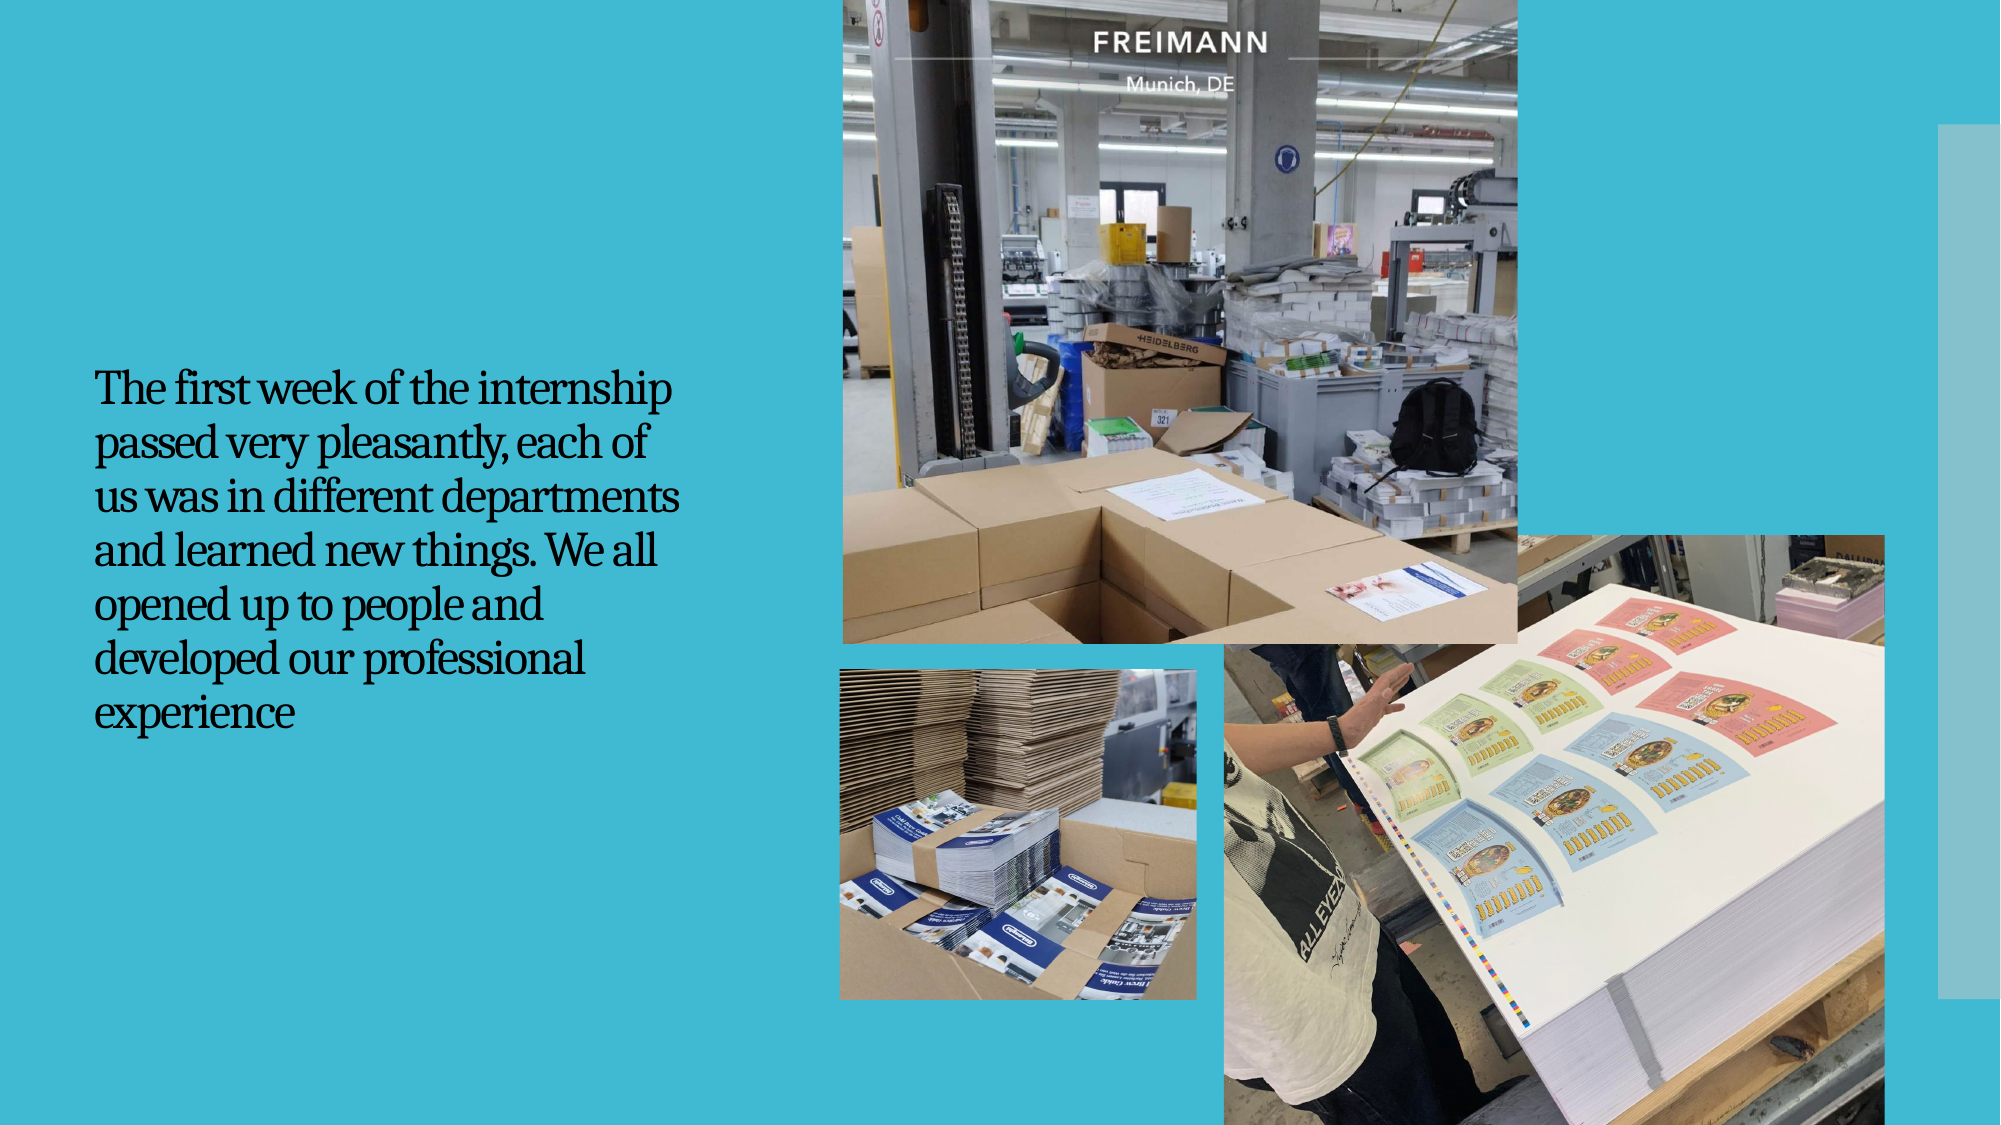

# The first week of the internship passed very pleasantly, each of us was in different departments and learned new things. We all opened up to people and developed our professional experience